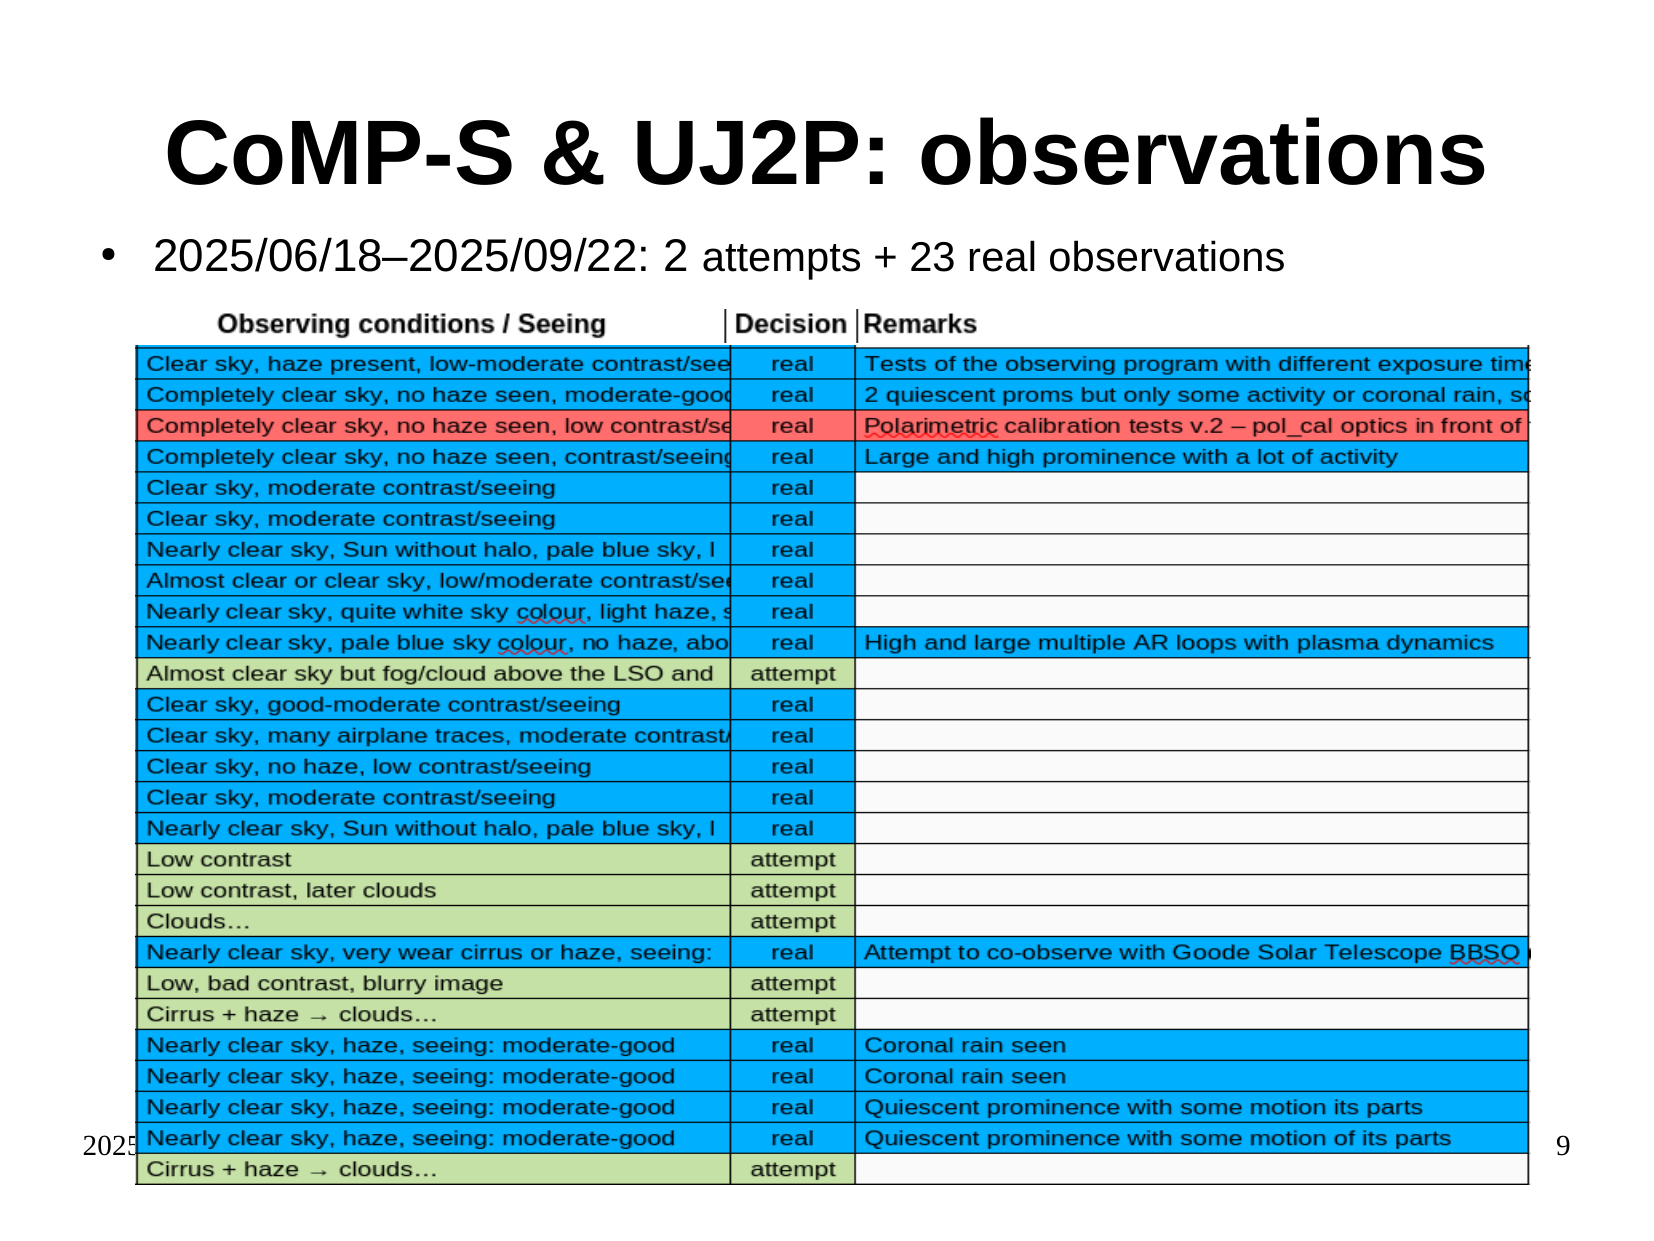

# CoMP-S & UJ2P: observations
2025/06/18–2025/09/22: 2 attempts + 23 real observations
2025/09/23
LSO meeting
9